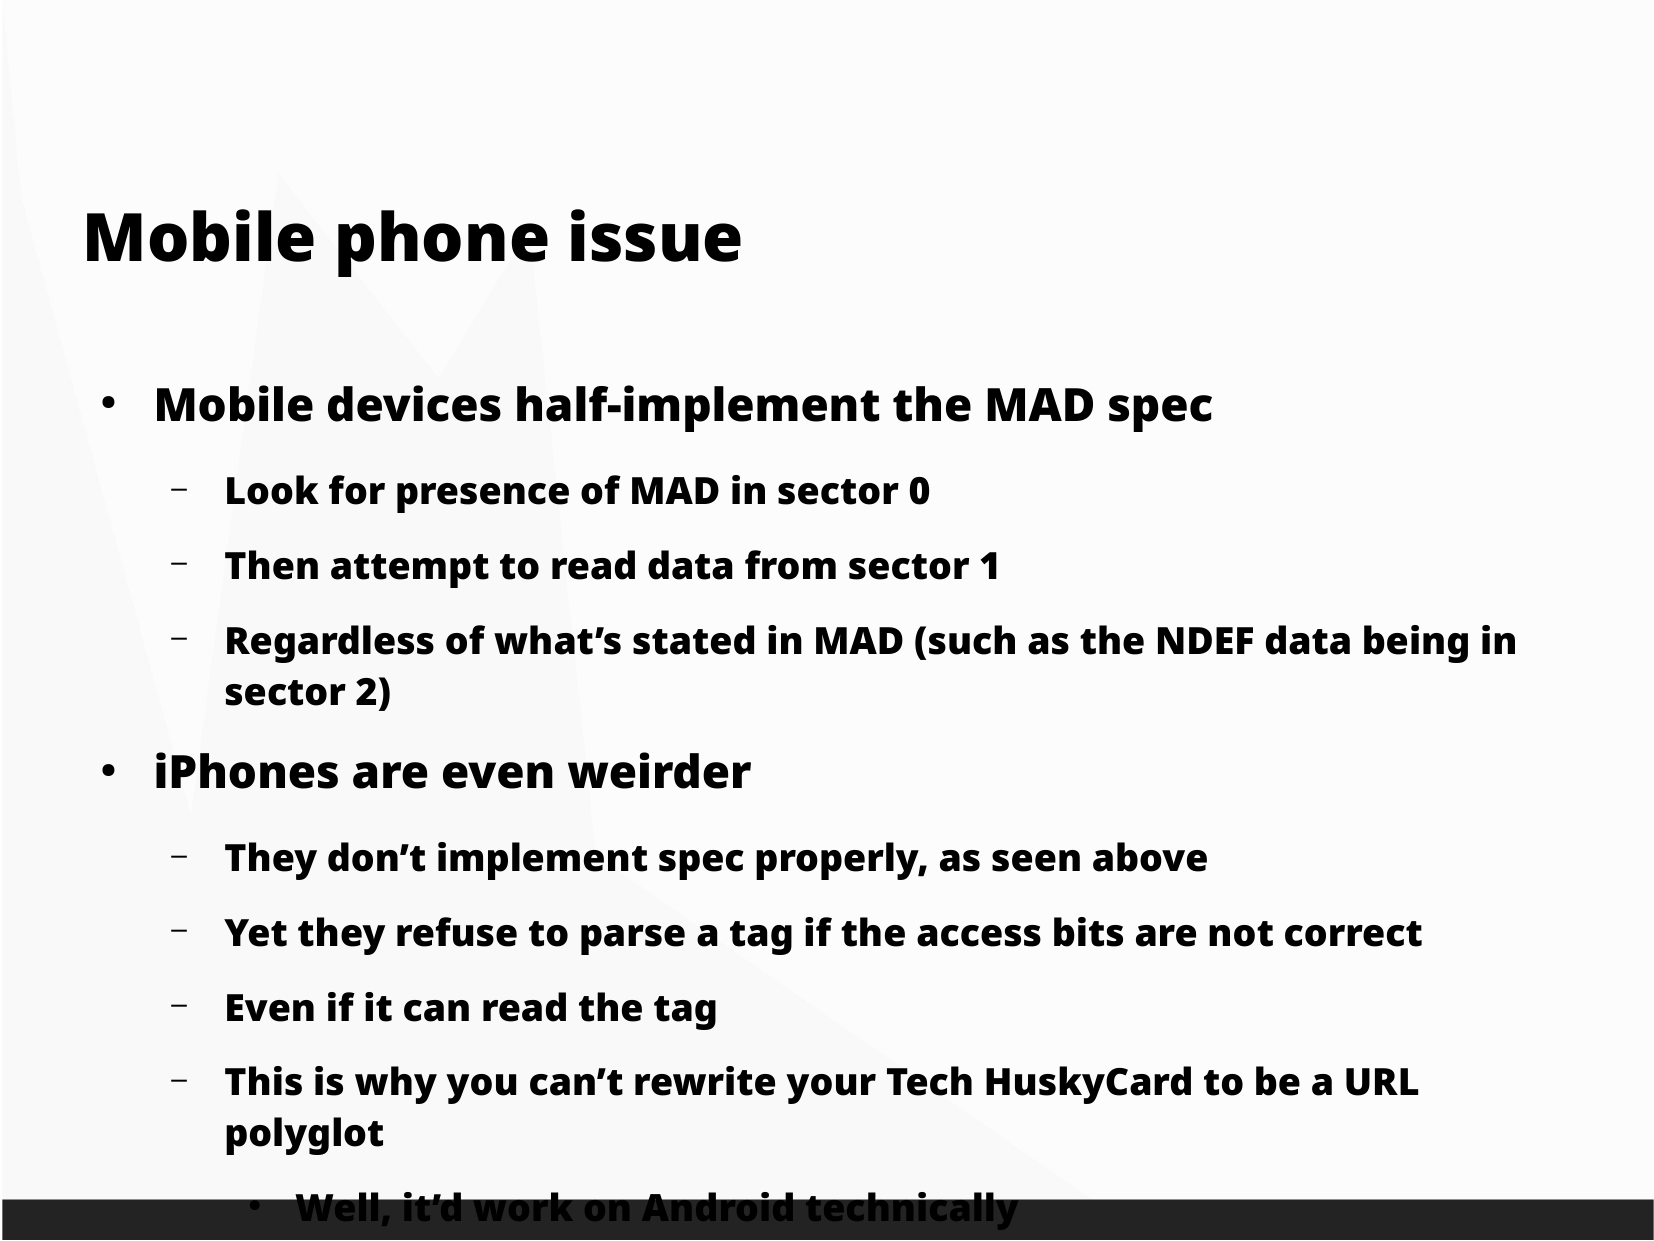

# Mobile phone issue
Mobile devices half-implement the MAD spec
Look for presence of MAD in sector 0
Then attempt to read data from sector 1
Regardless of what’s stated in MAD (such as the NDEF data being in sector 2)
iPhones are even weirder
They don’t implement spec properly, as seen above
Yet they refuse to parse a tag if the access bits are not correct
Even if it can read the tag
This is why you can’t rewrite your Tech HuskyCard to be a URL polyglot
Well, it’d work on Android technically